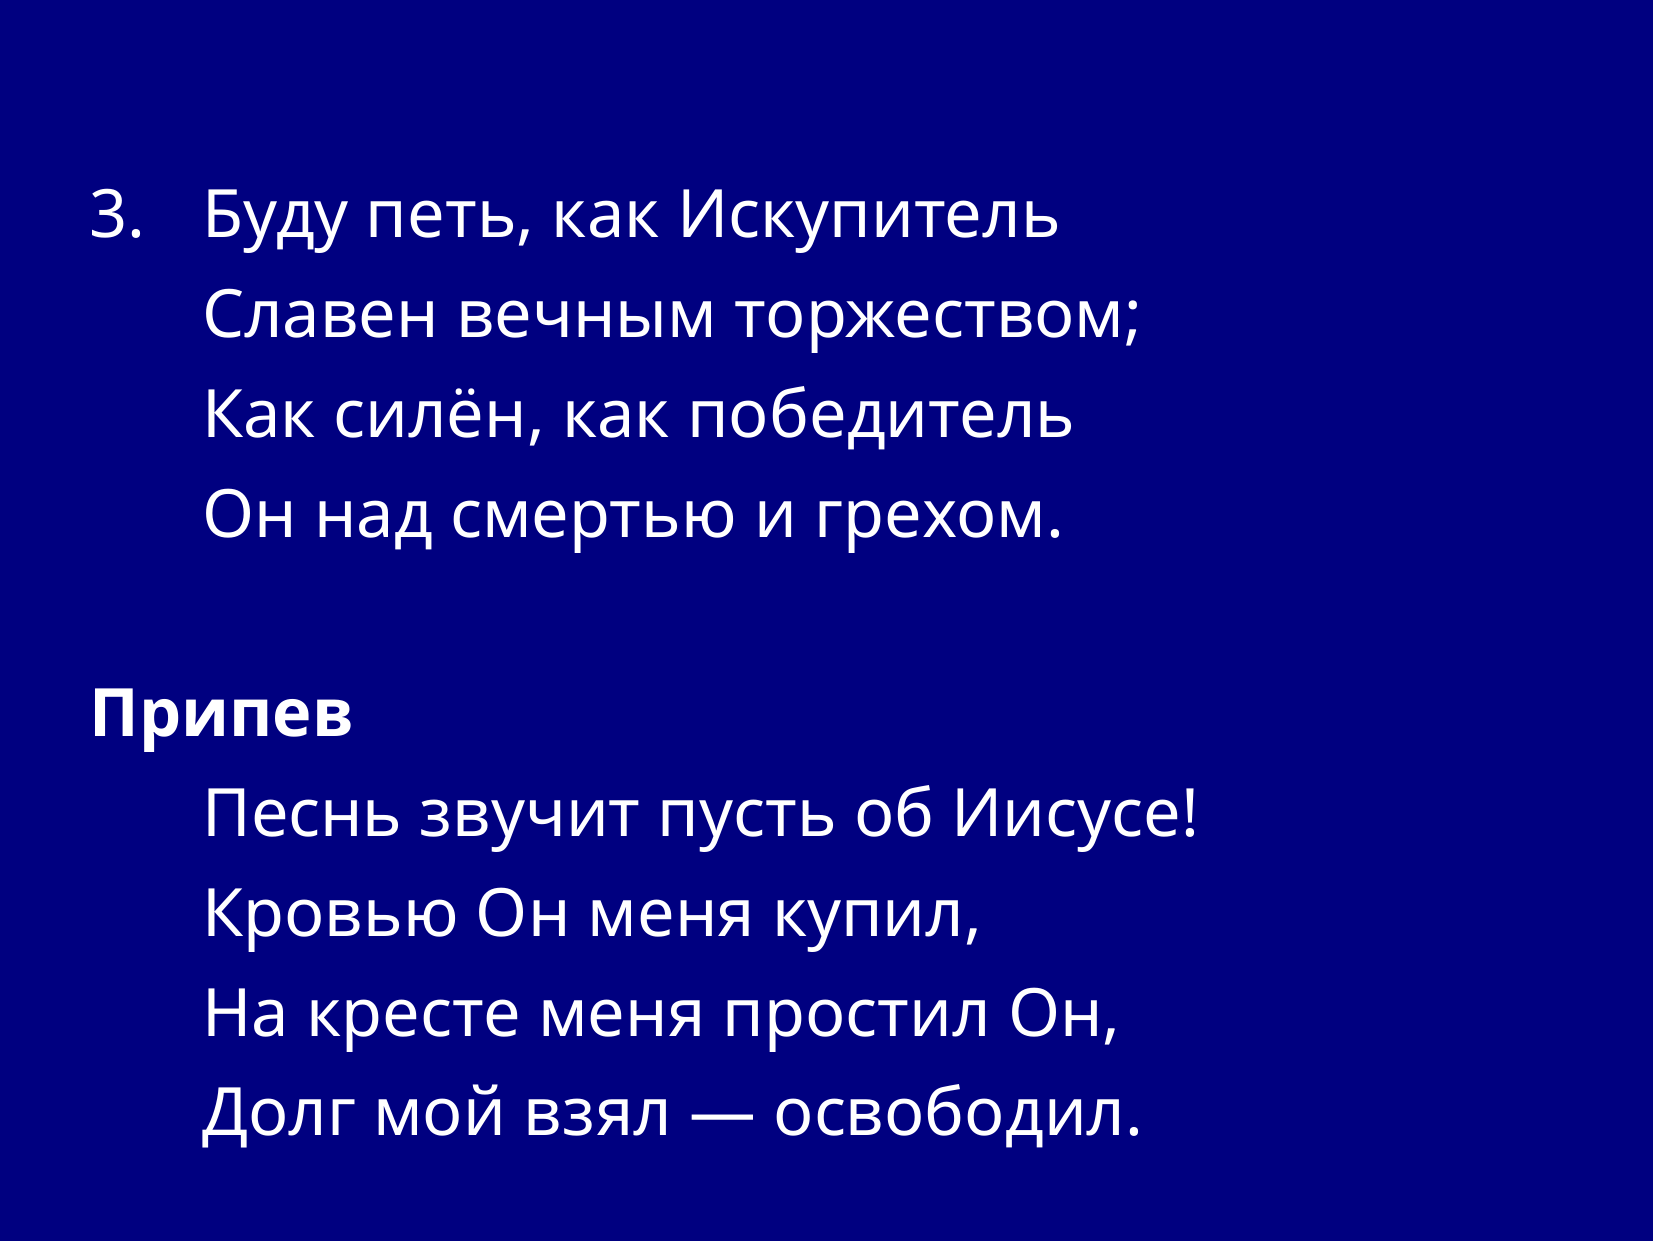

3.	Буду петь, как Искупитель
	Славен вечным торжеством;
	Как силён, как победитель
	Он над смертью и грехом.
Припев
	Песнь звучит пусть об Иисусе!
	Кровью Он меня купил,
	На кресте меня простил Он,
	Долг мой взял — освободил.